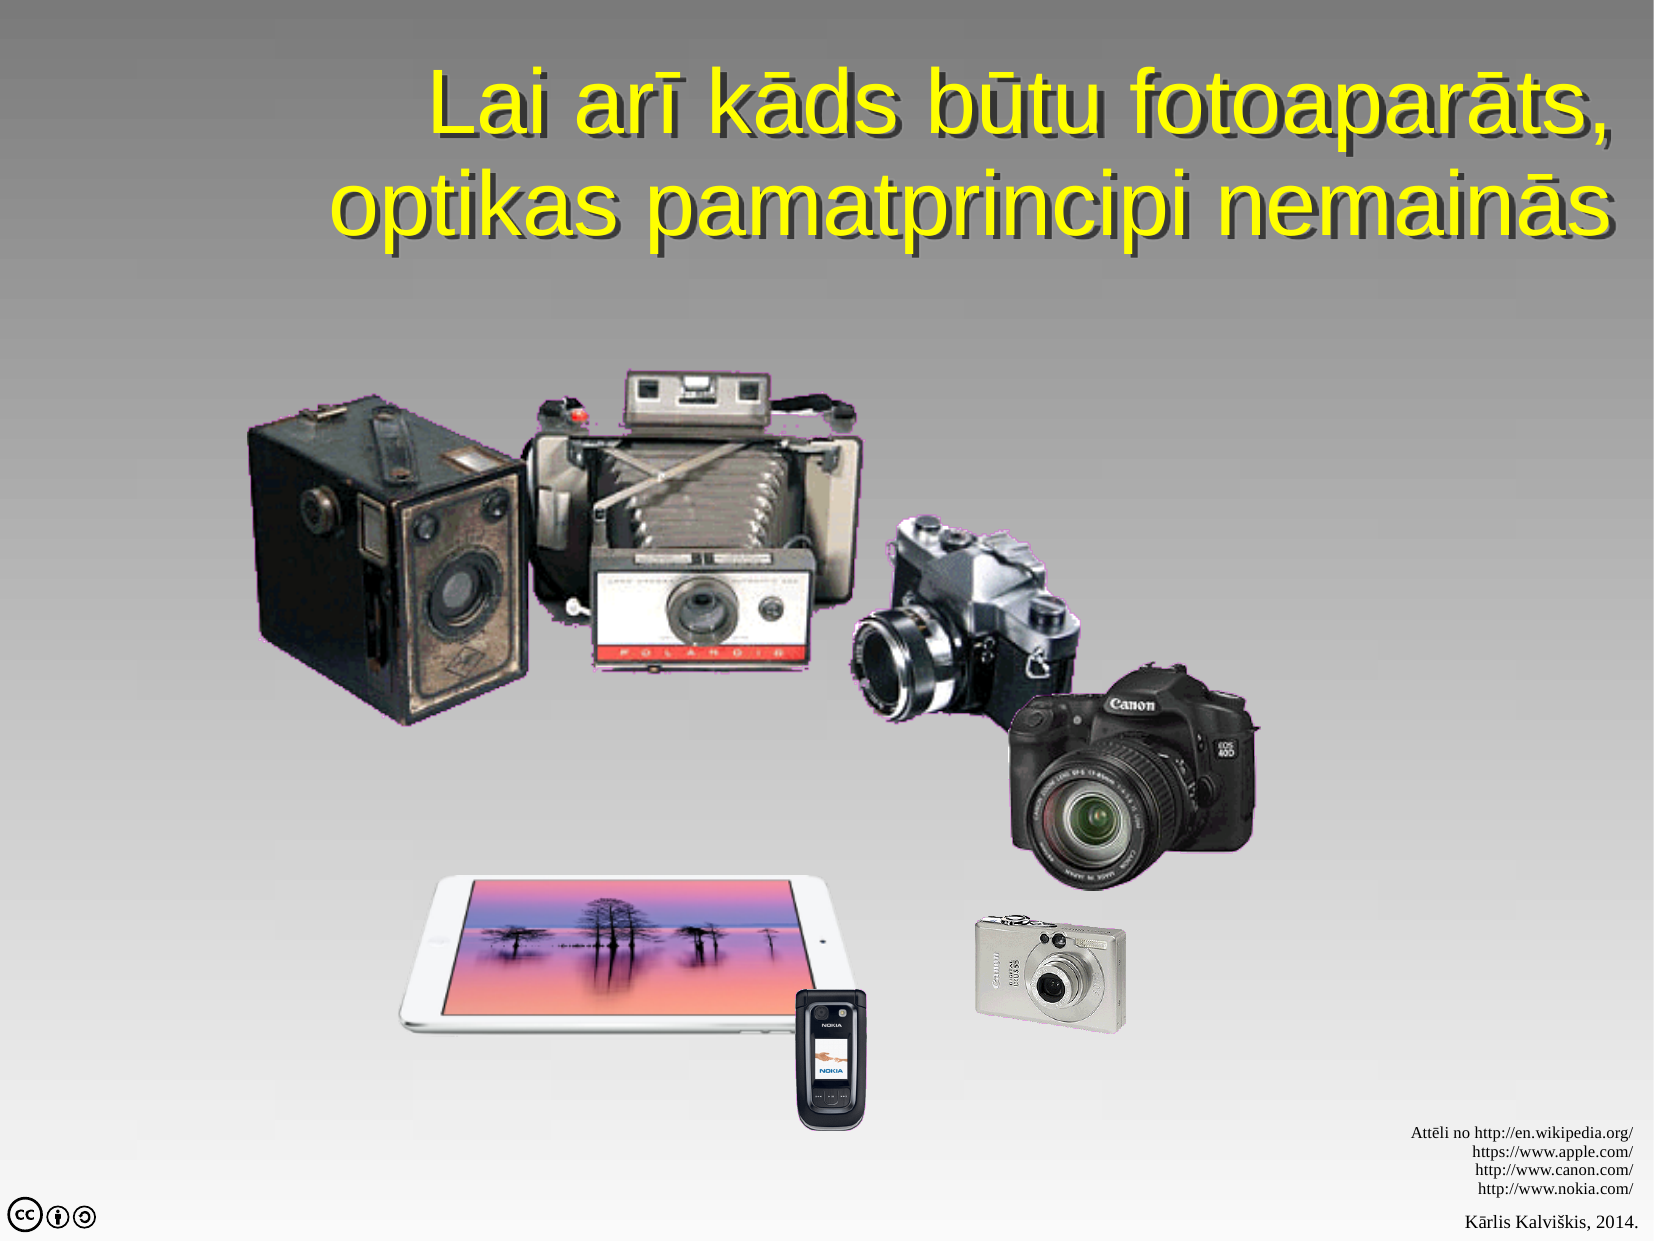

# Lai arī kāds būtu fotoaparāts, optikas pamatprincipi nemainās
Attēli no http://en.wikipedia.org/
https://www.apple.com/
http://www.canon.com/
http://www.nokia.com/